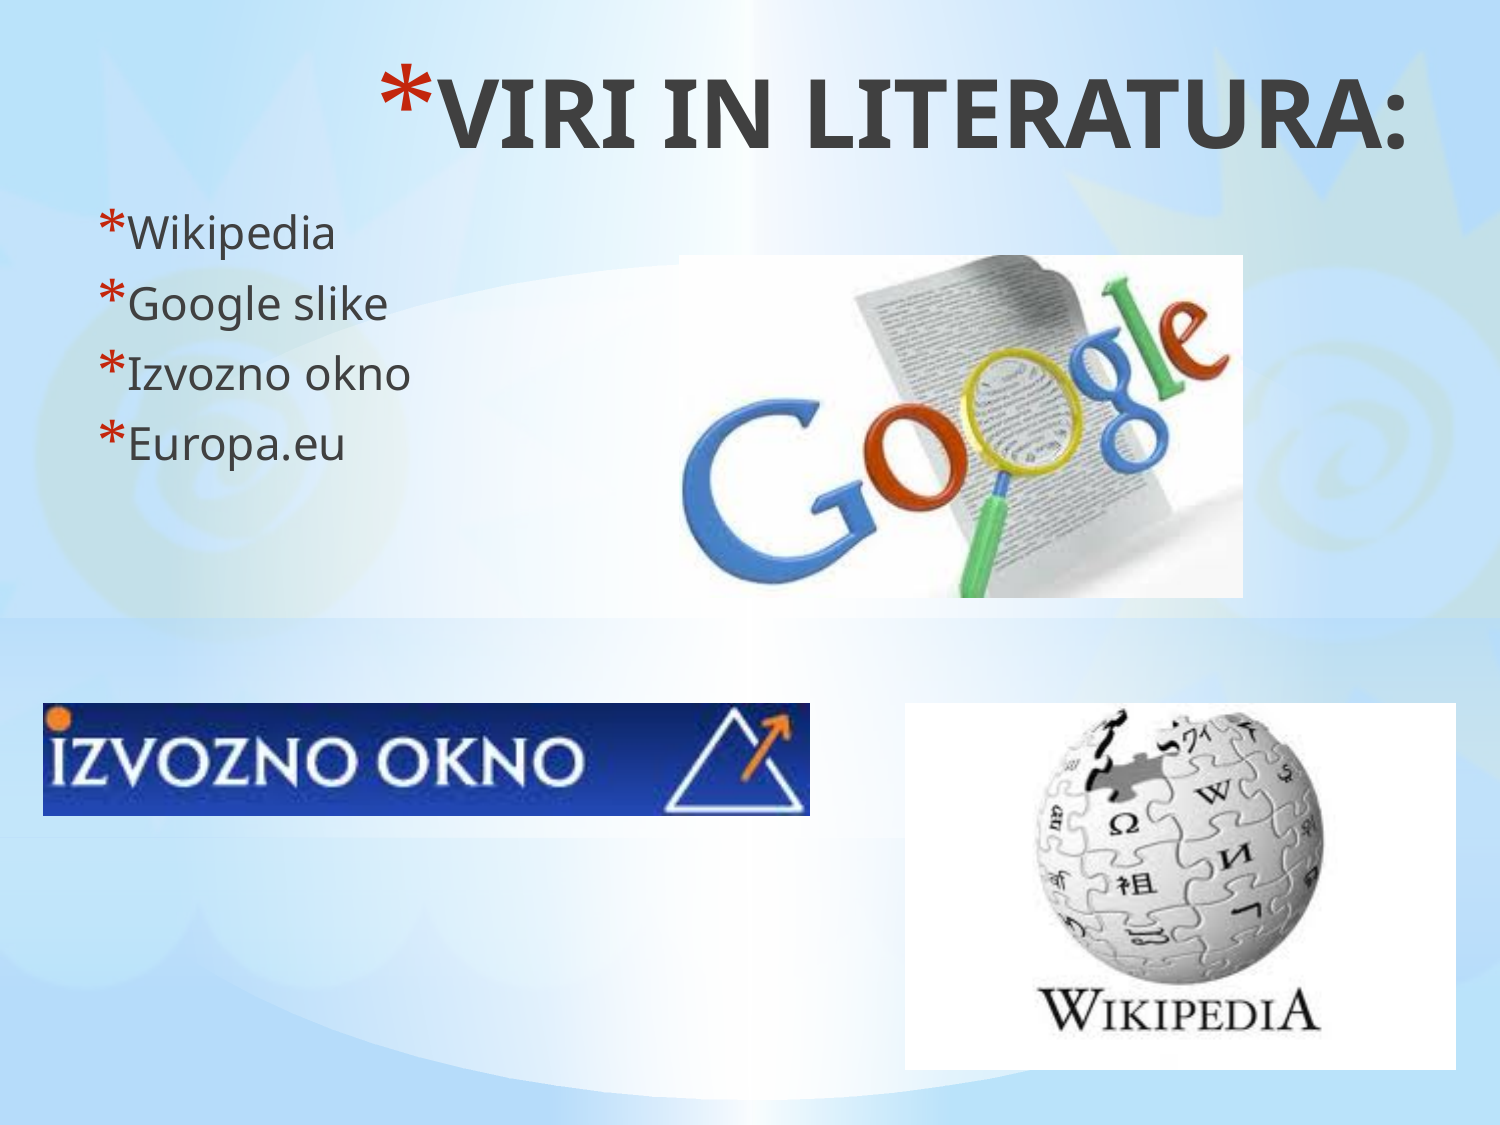

# VIRI IN LITERATURA:
Wikipedia
Google slike
Izvozno okno
Europa.eu